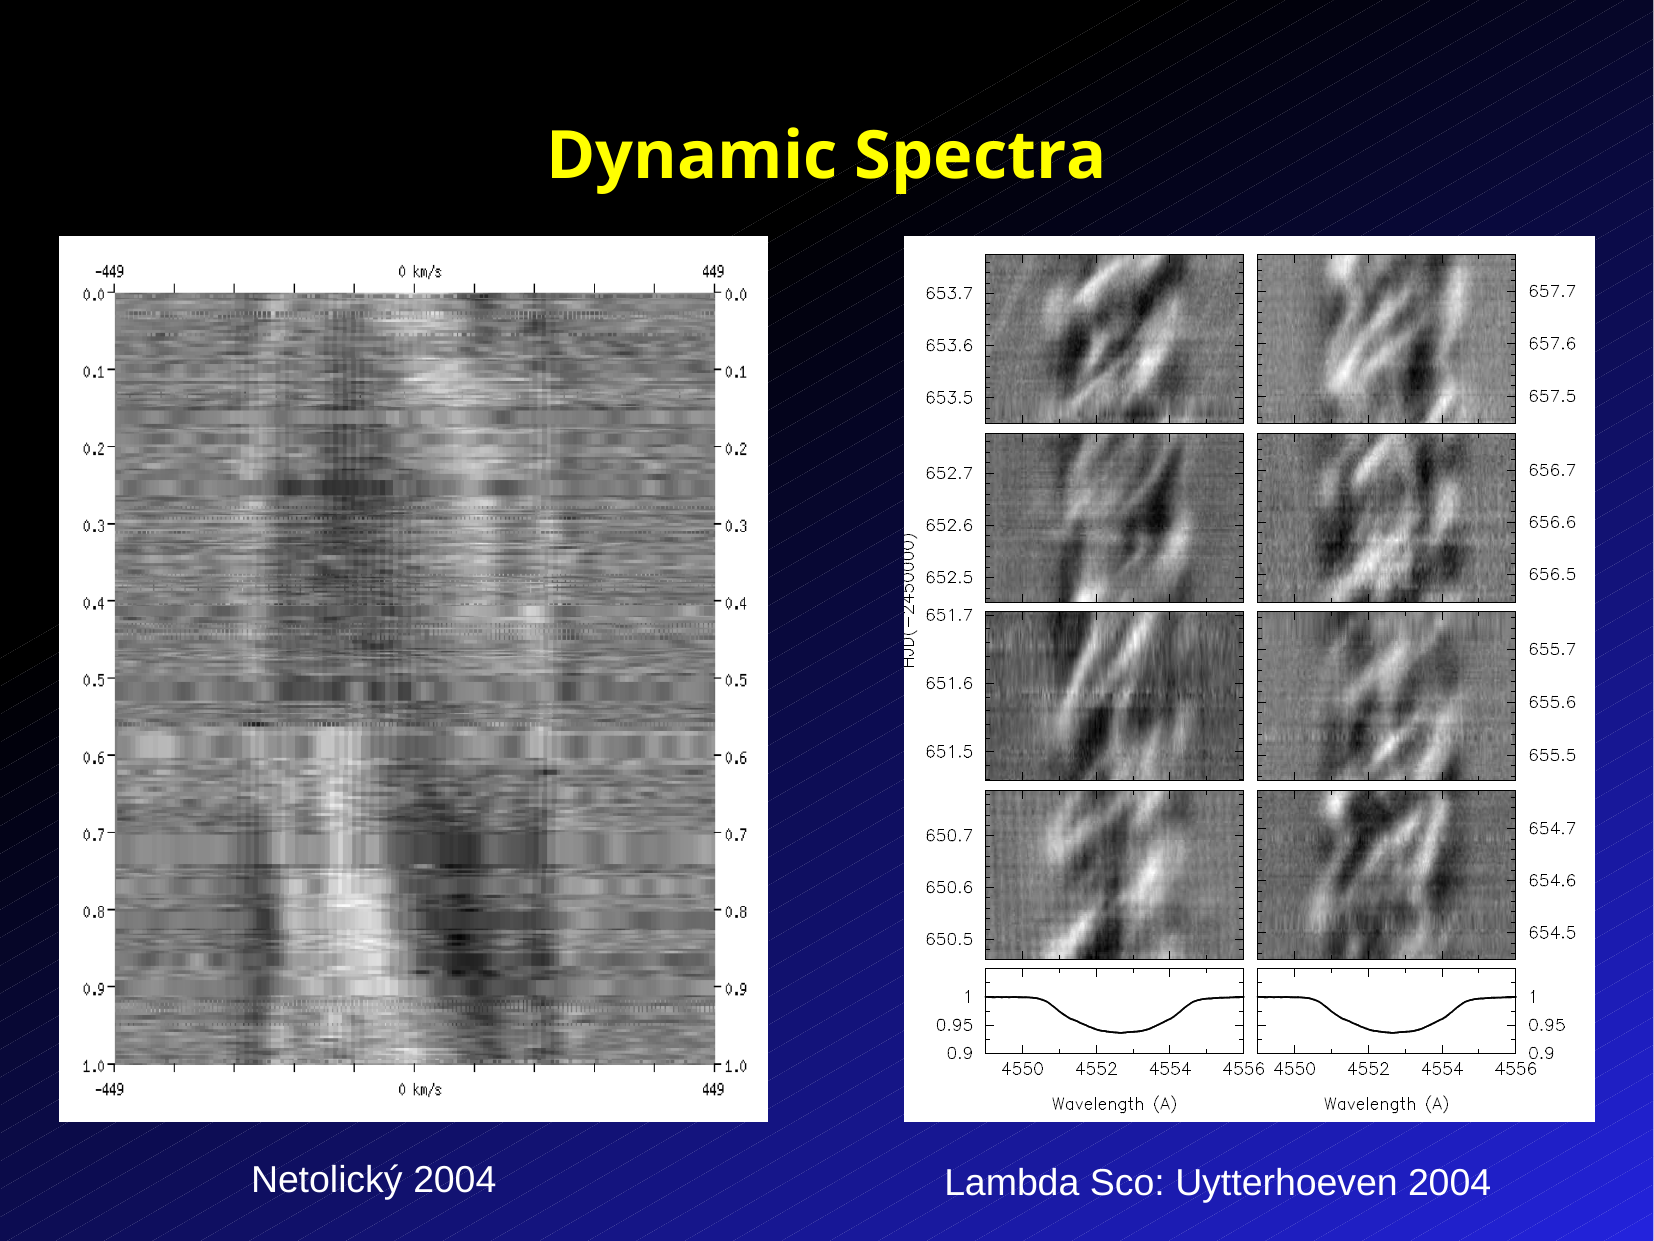

# Dynamic Spectra
Netolický 2004
Lambda Sco: Uytterhoeven 2004